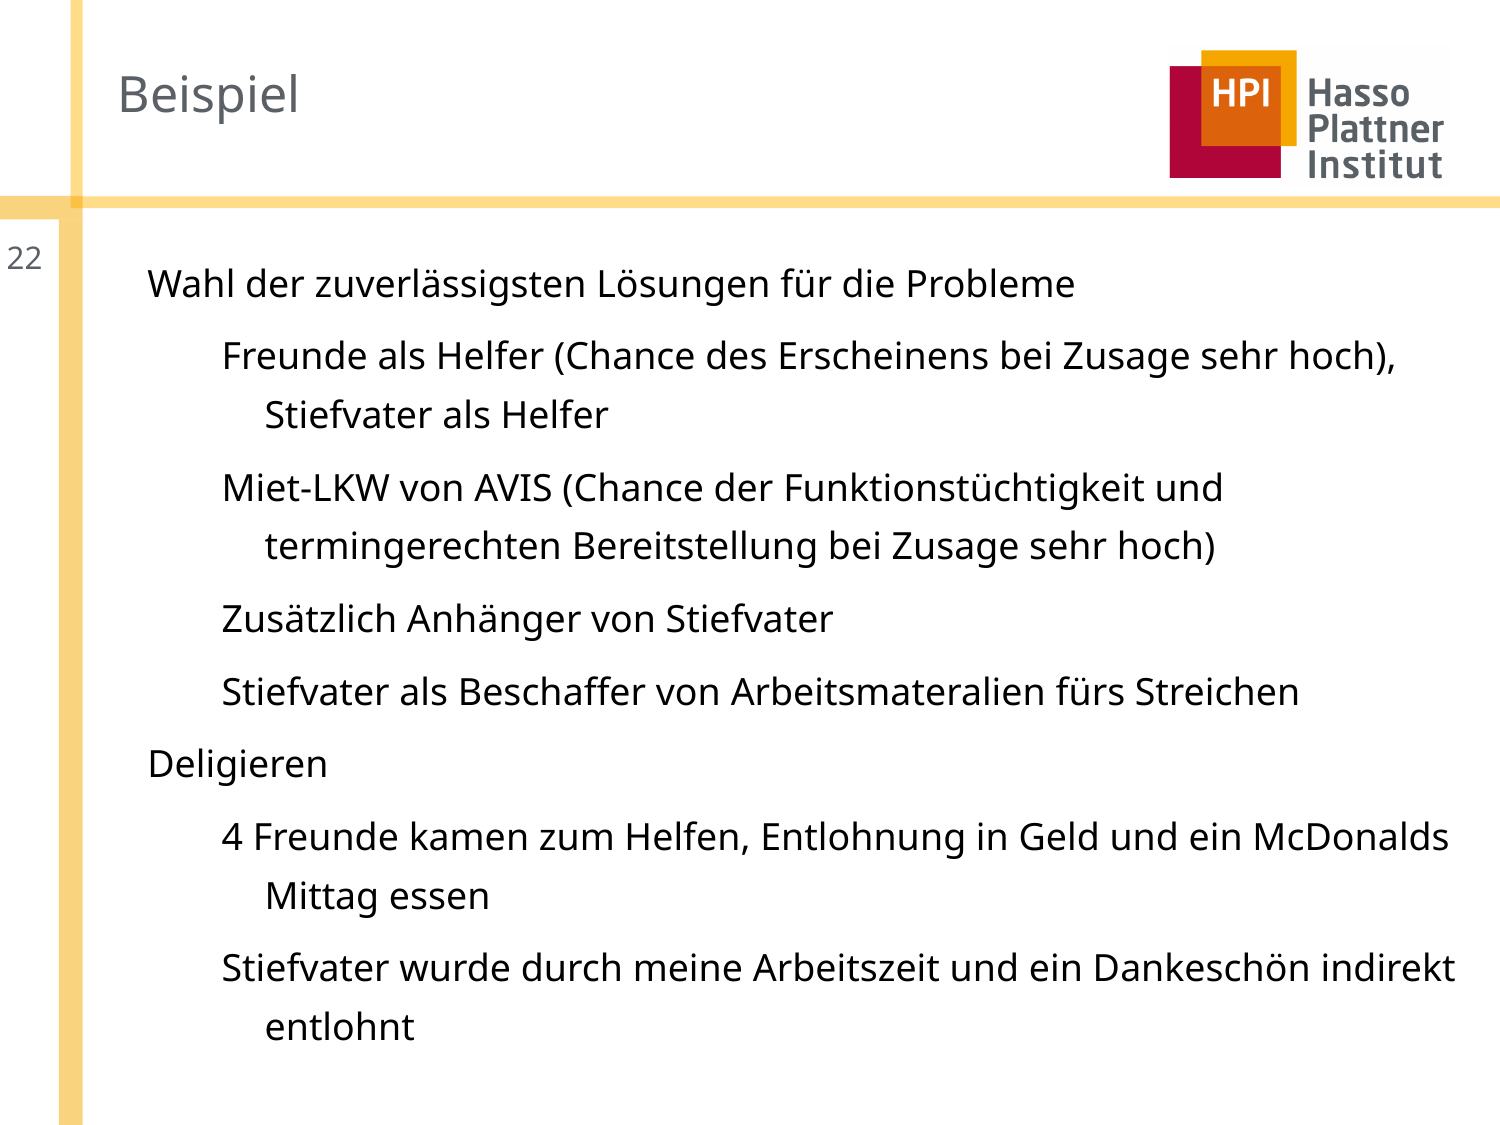

# Beispiel
22
Wahl der zuverlässigsten Lösungen für die Probleme
Freunde als Helfer (Chance des Erscheinens bei Zusage sehr hoch), Stiefvater als Helfer
Miet-LKW von AVIS (Chance der Funktionstüchtigkeit und termingerechten Bereitstellung bei Zusage sehr hoch)
Zusätzlich Anhänger von Stiefvater
Stiefvater als Beschaffer von Arbeitsmateralien fürs Streichen
Deligieren
4 Freunde kamen zum Helfen, Entlohnung in Geld und ein McDonalds Mittag essen
Stiefvater wurde durch meine Arbeitszeit und ein Dankeschön indirekt entlohnt